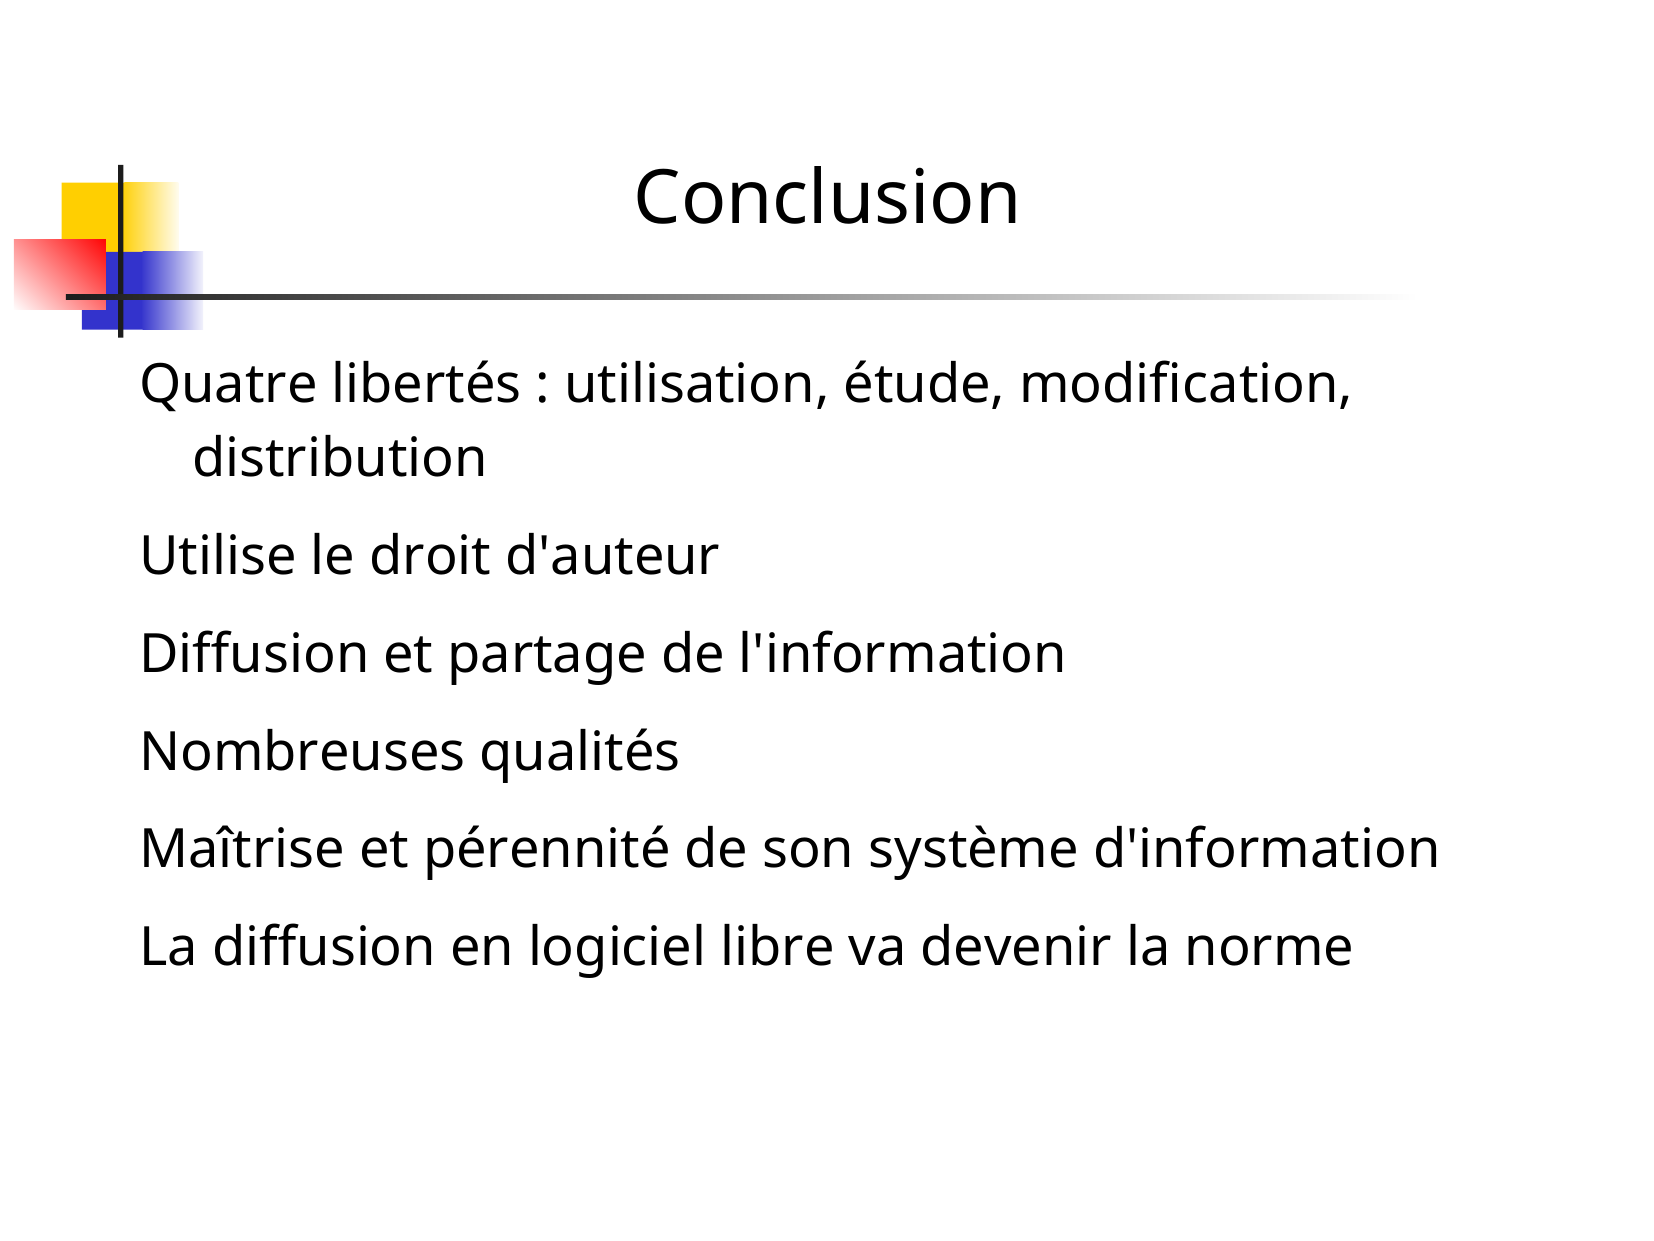

# Conclusion
Quatre libertés : utilisation, étude, modification, distribution
Utilise le droit d'auteur
Diffusion et partage de l'information
Nombreuses qualités
Maîtrise et pérennité de son système d'information
La diffusion en logiciel libre va devenir la norme